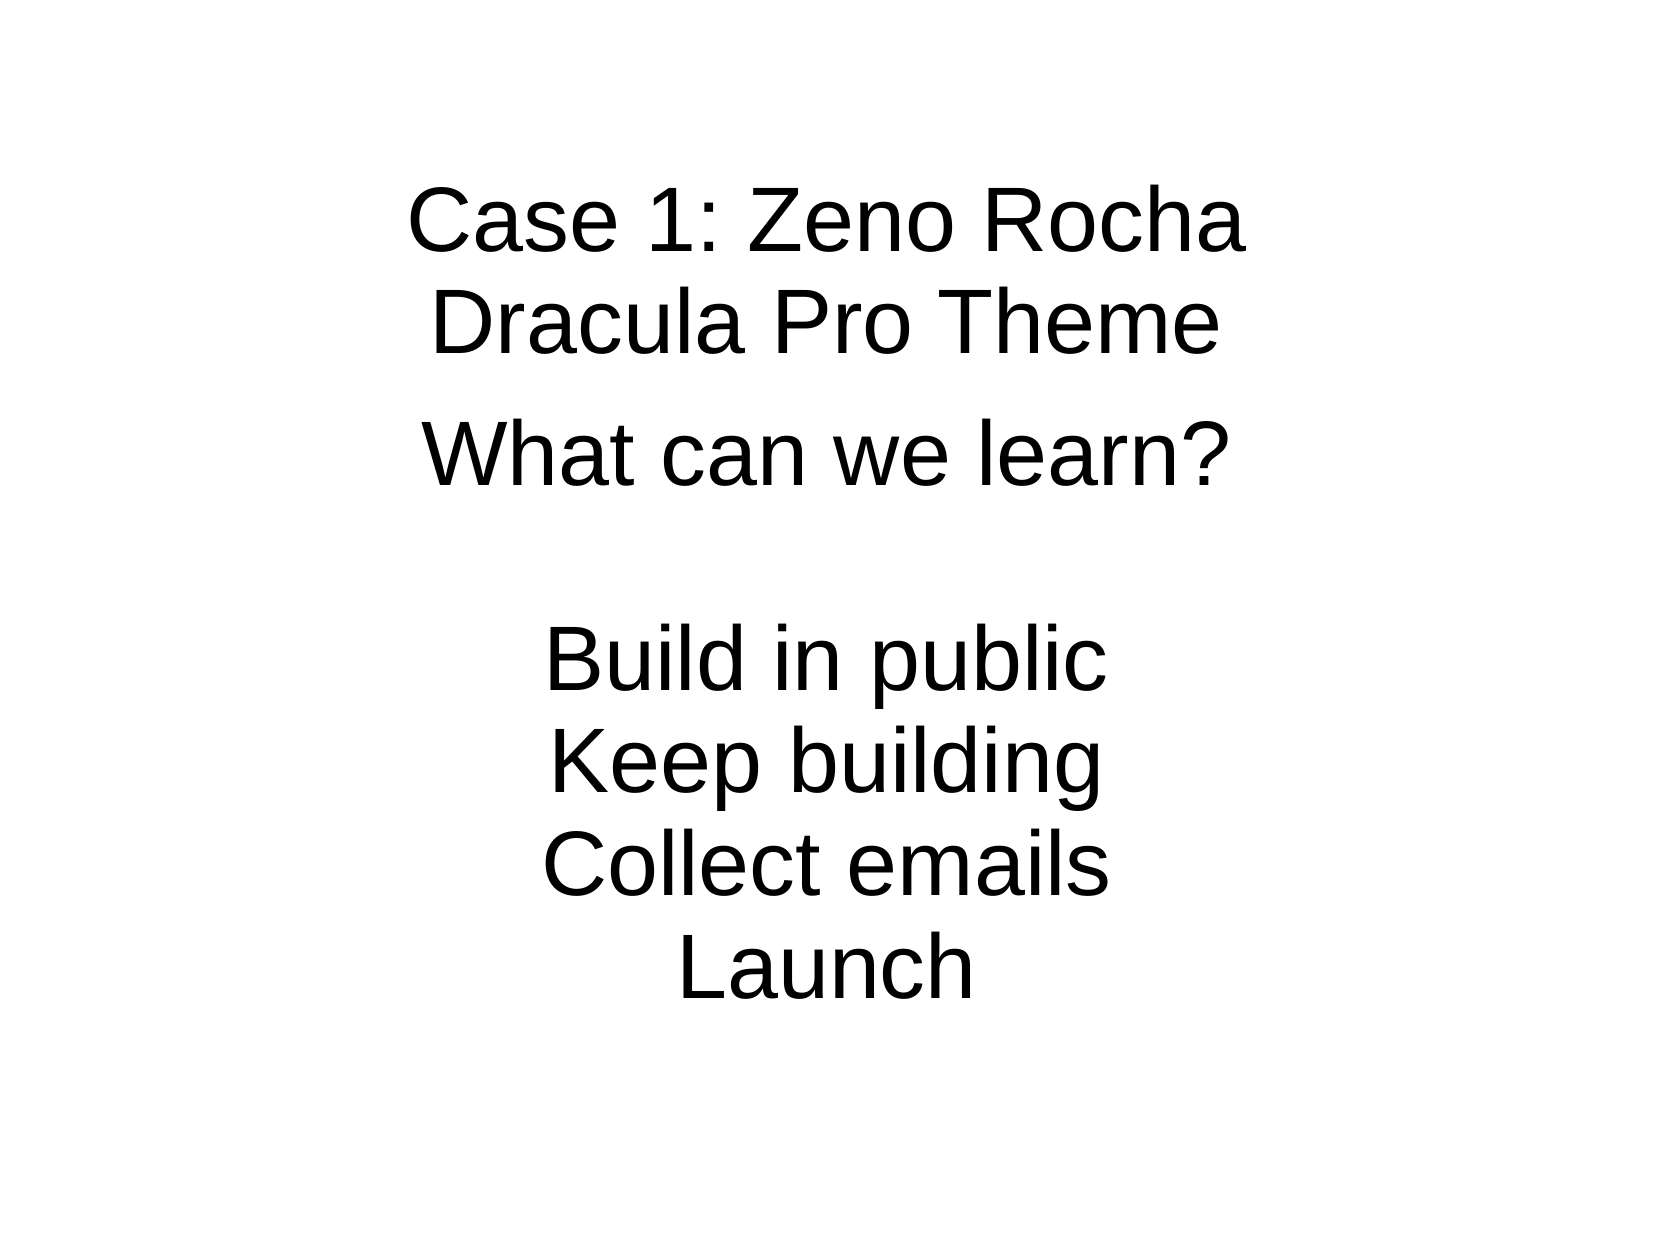

# Case 1: Zeno Rocha Dracula Pro Theme
What can we learn?
Build in public
Keep building
Collect emails
Launch